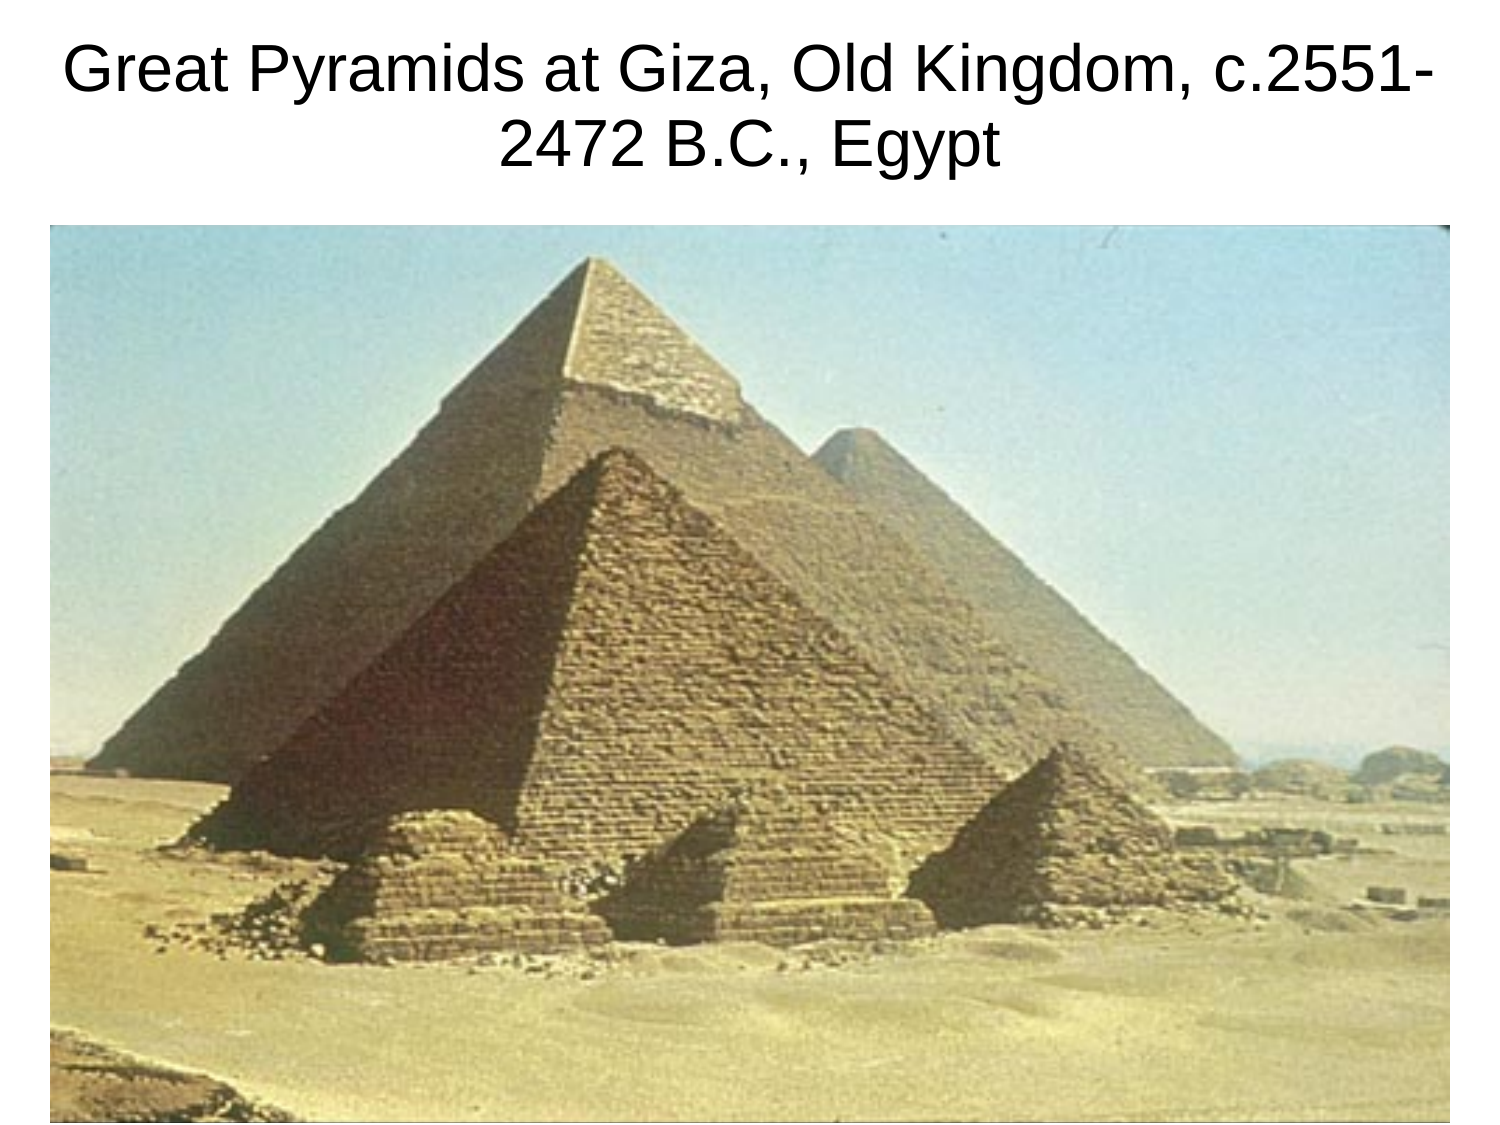

# Great Pyramids at Giza, Old Kingdom, c.2551-2472 B.C., Egypt